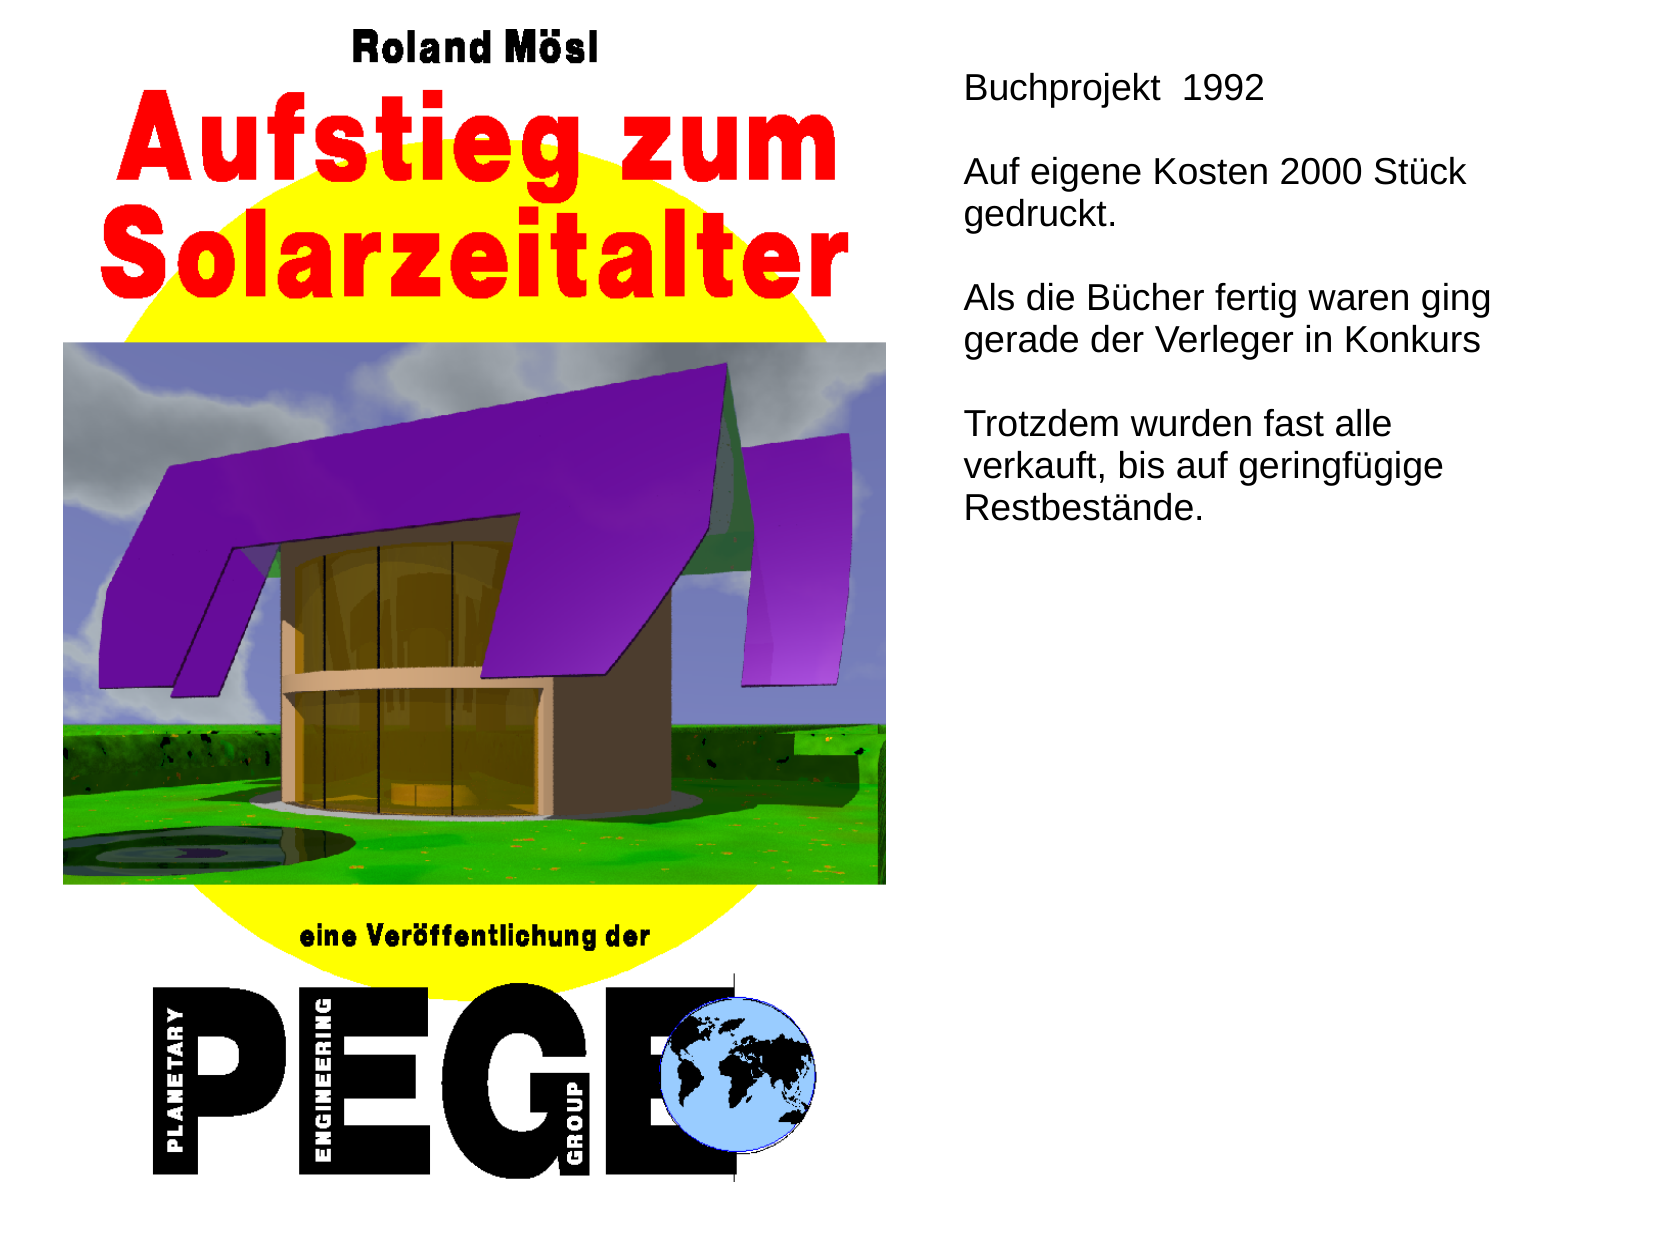

Buchprojekt 1992
Auf eigene Kosten 2000 Stück
gedruckt.
Als die Bücher fertig waren ging
gerade der Verleger in Konkurs
Trotzdem wurden fast alle
verkauft, bis auf geringfügige
Restbestände.